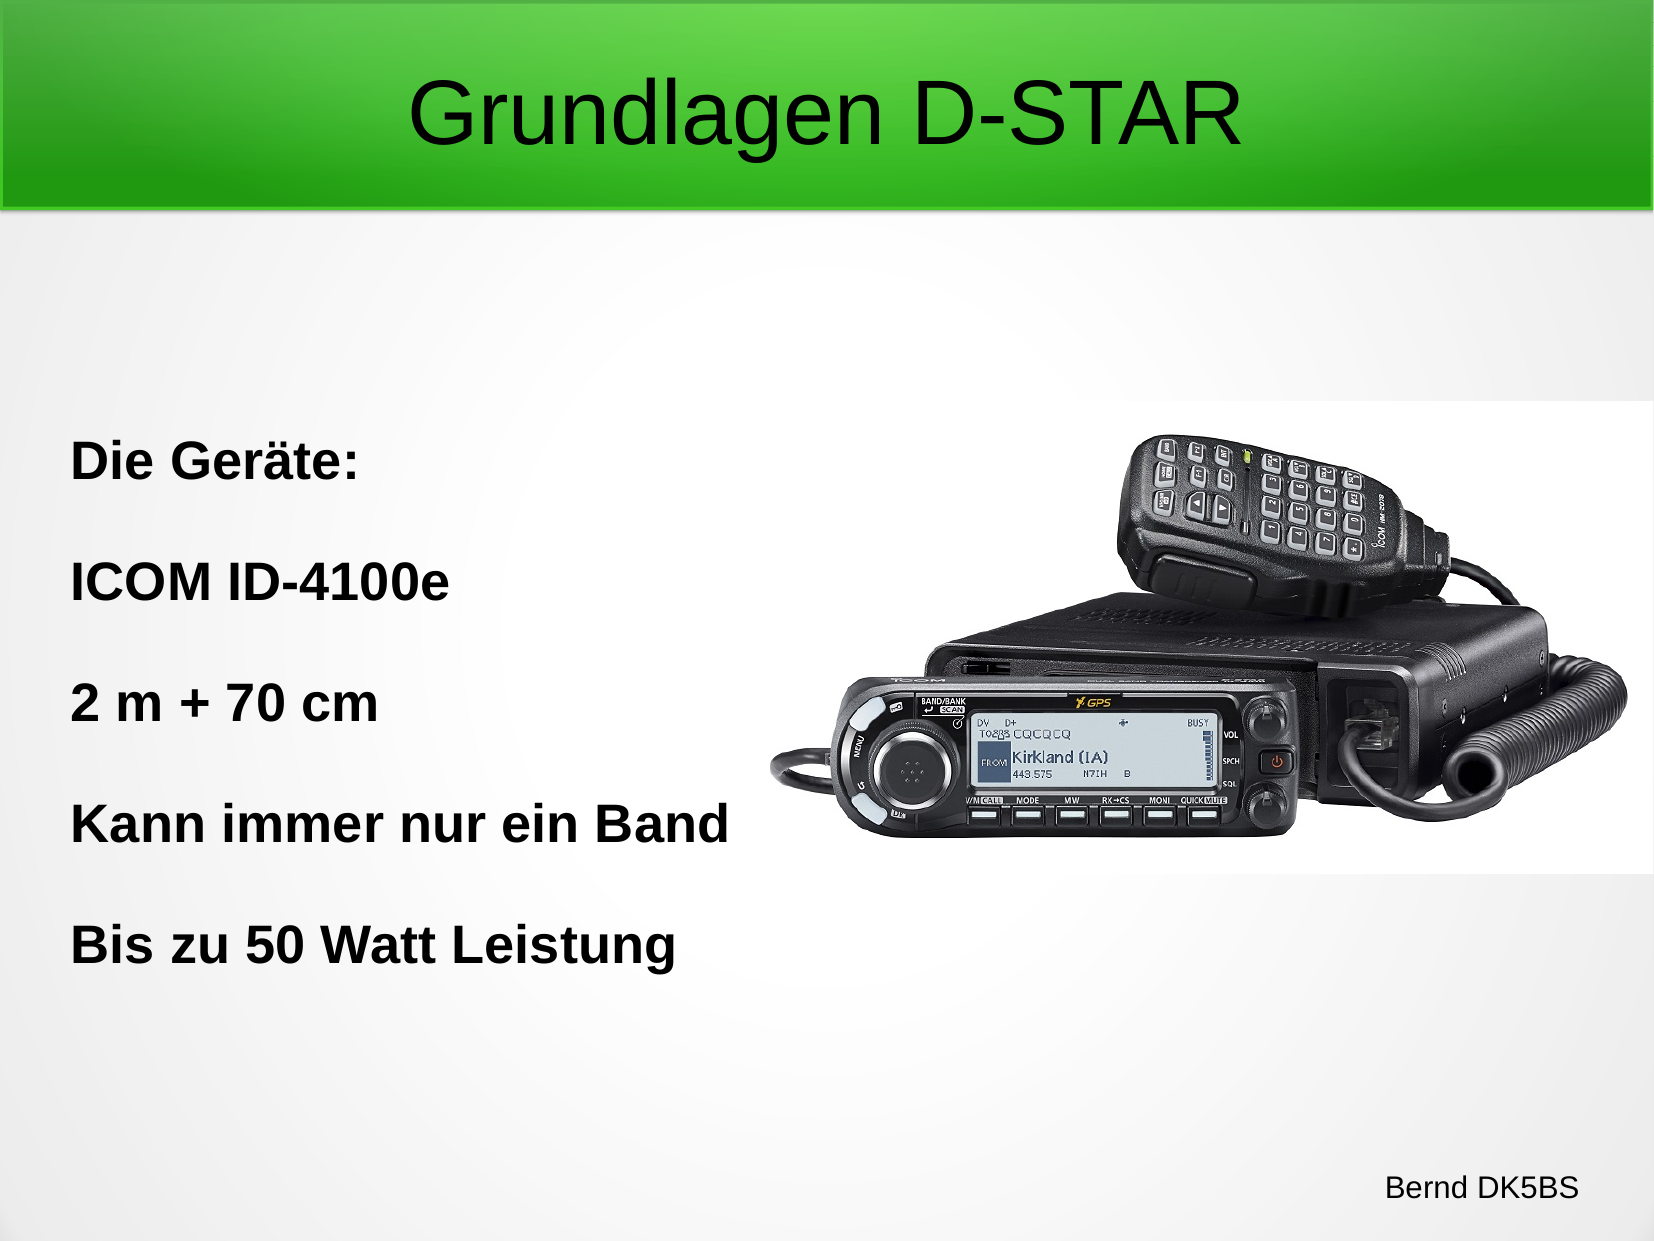

Grundlagen D-STAR
# Die Geräte:
ICOM ID-4100e
2 m + 70 cm
Kann immer nur ein Band
Bis zu 50 Watt Leistung
Bernd DK5BS